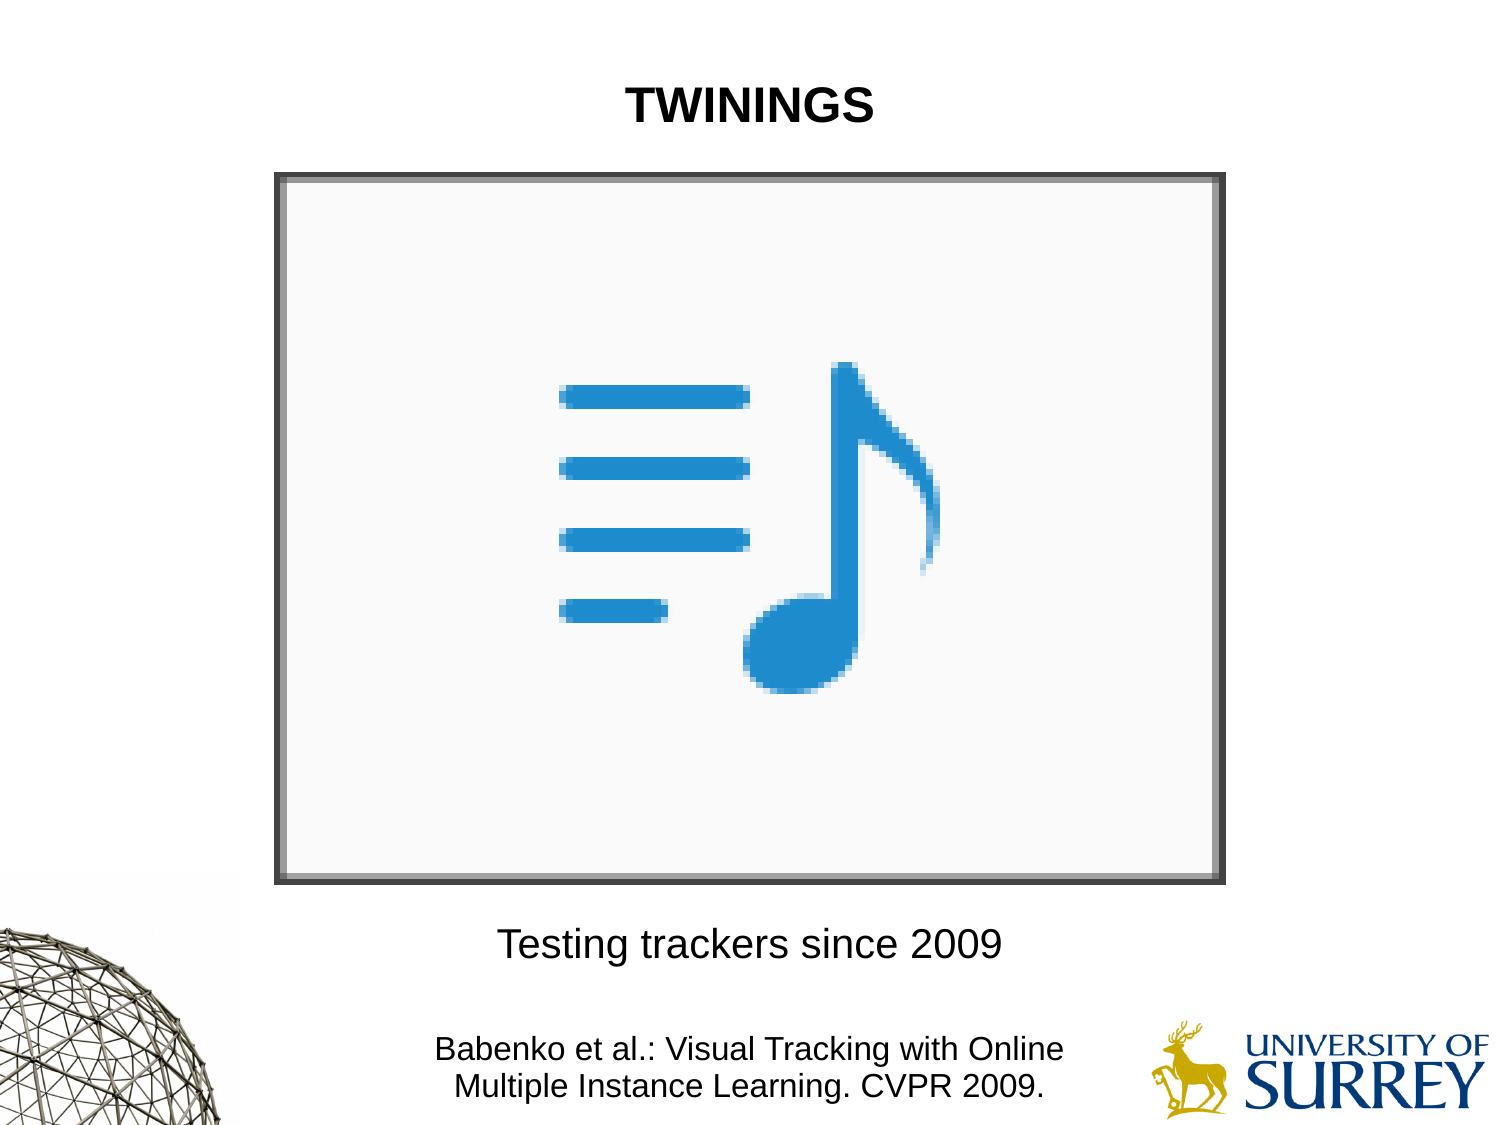

# TWININGS
Testing trackers since 2009
Babenko et al.: Visual Tracking with Online
Multiple Instance Learning. CVPR 2009.